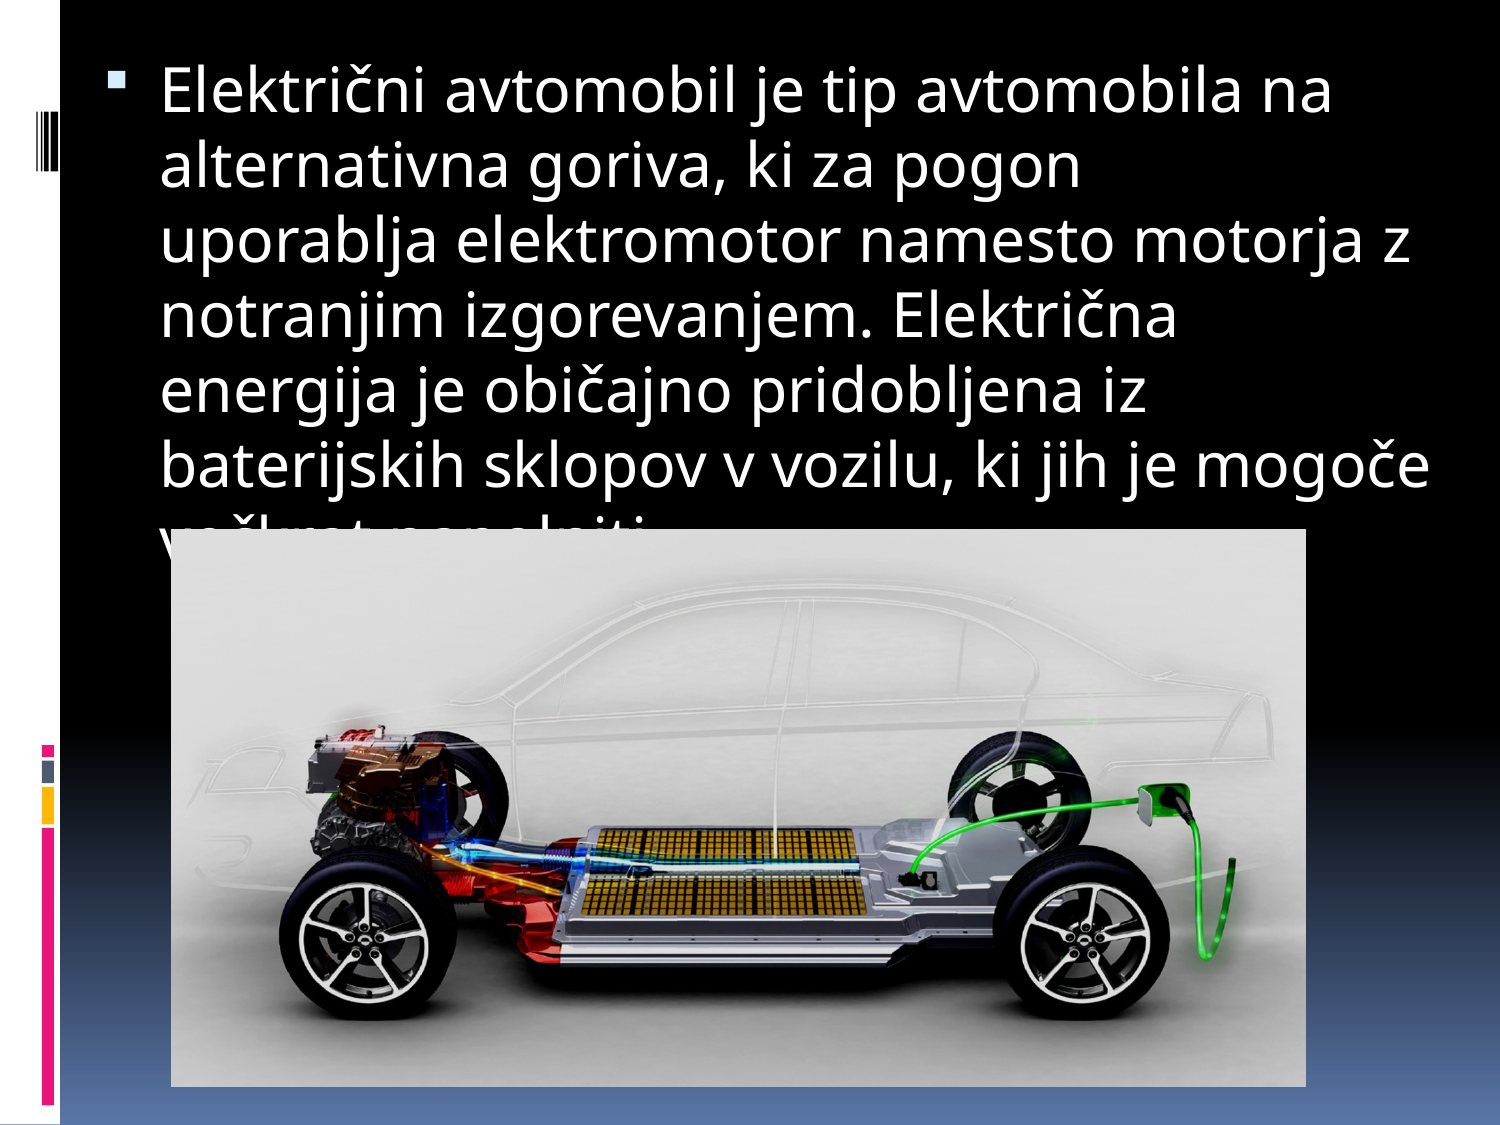

# Električni avtomobil je tip avtomobila na alternativna goriva, ki za pogon uporablja elektromotor namesto motorja z notranjim izgorevanjem. Električna energija je običajno pridobljena iz baterijskih sklopov v vozilu, ki jih je mogoče večkrat napolniti.